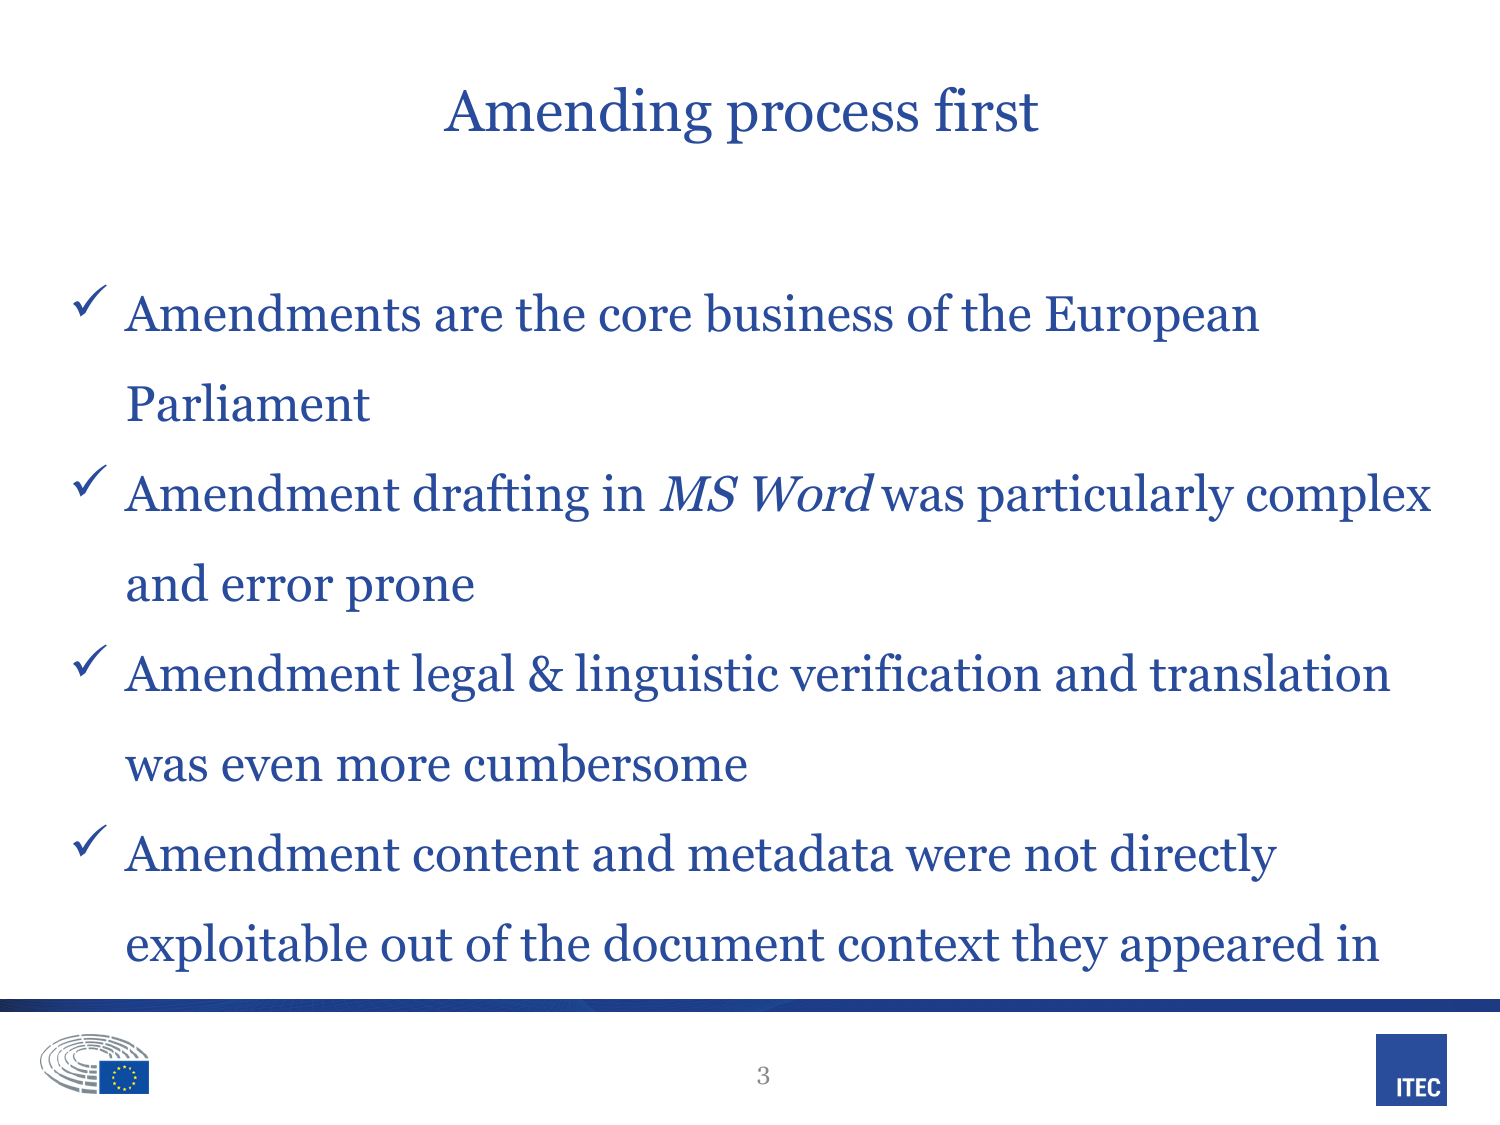

# Amending process first
Amendments are the core business of the European Parliament
Amendment drafting in MS Word was particularly complex and error prone
Amendment legal & linguistic verification and translation was even more cumbersome
Amendment content and metadata were not directly exploitable out of the document context they appeared in